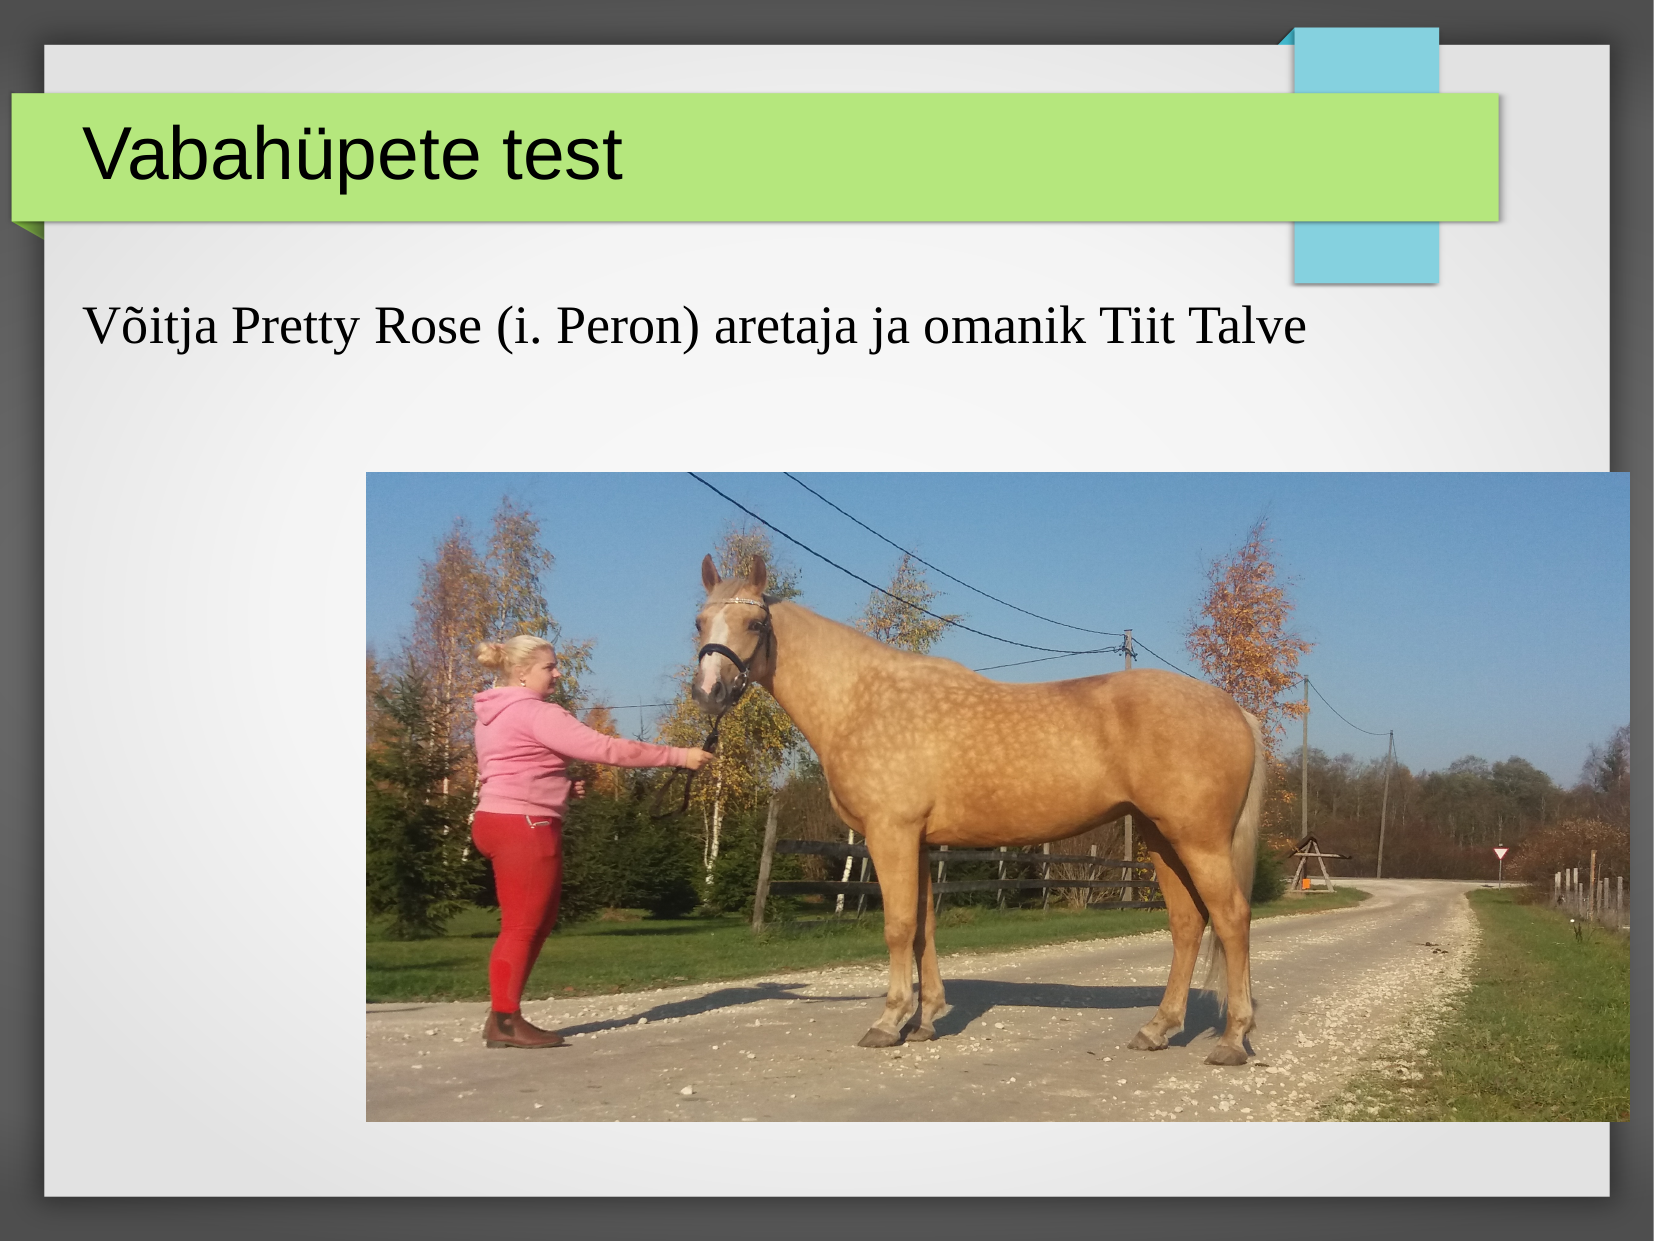

# Vabahüpete test
Võitja Pretty Rose (i. Peron) aretaja ja omanik Tiit Talve